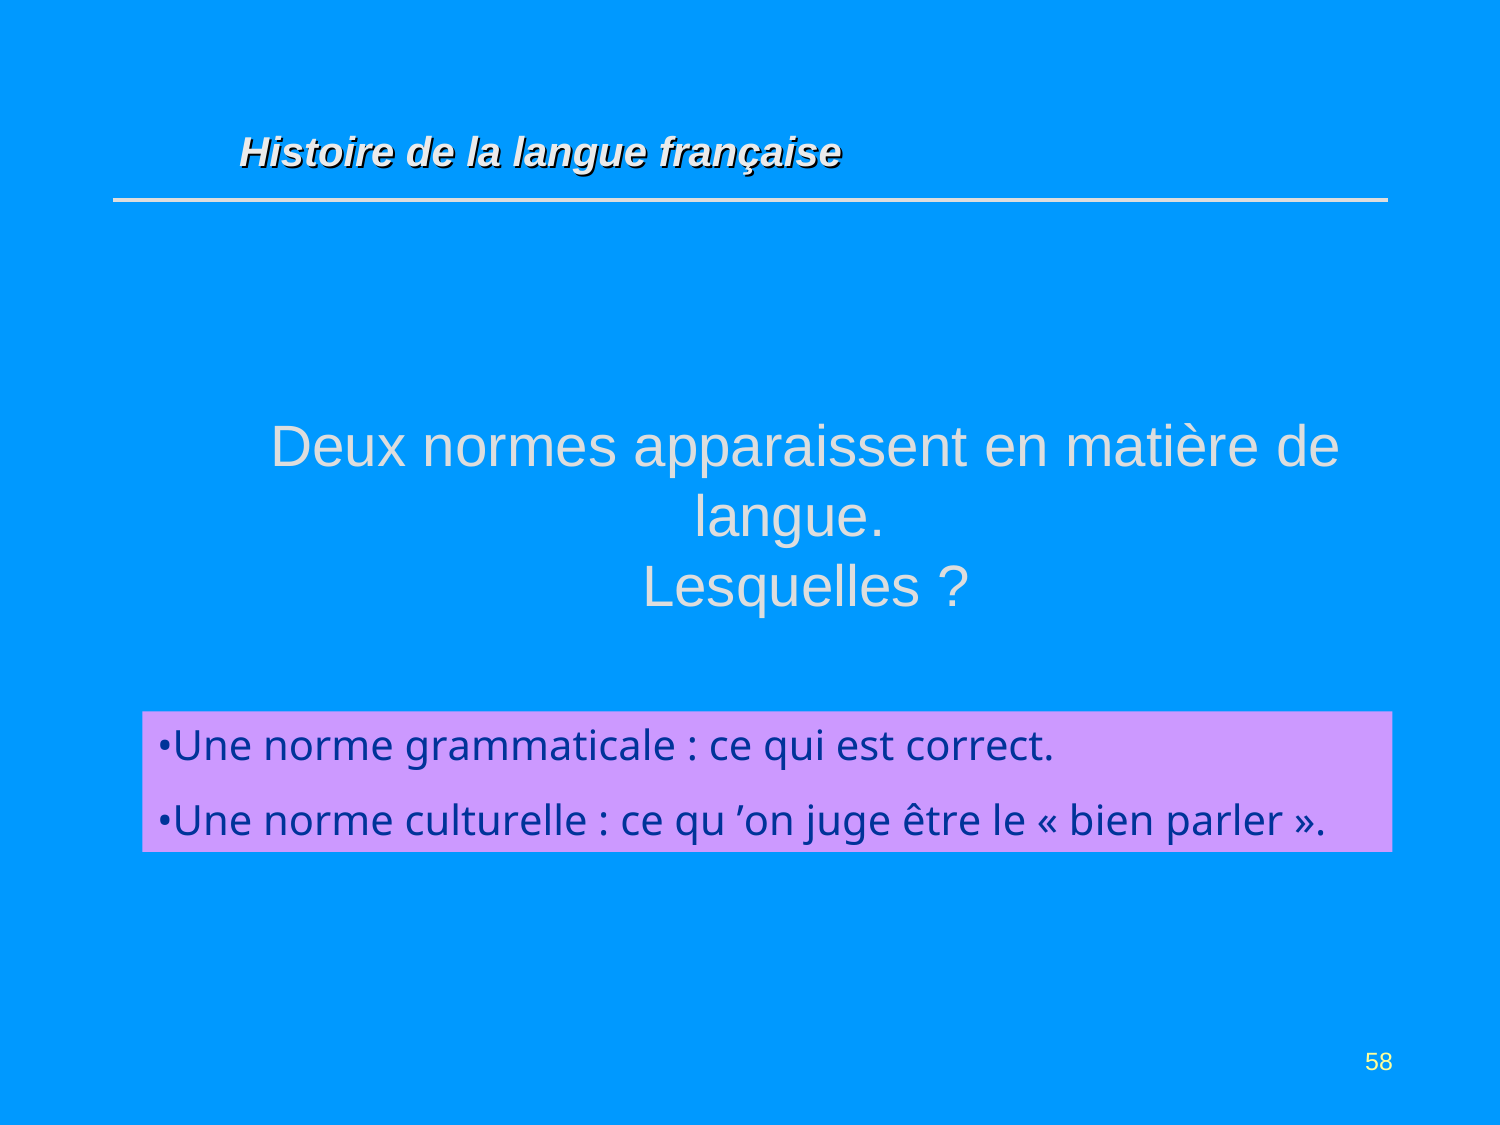

Histoire de la langue française
Deux normes apparaissent en matière de langue.
Lesquelles ?
Une norme grammaticale : ce qui est correct.
Une norme culturelle : ce qu ’on juge être le « bien parler ».
58